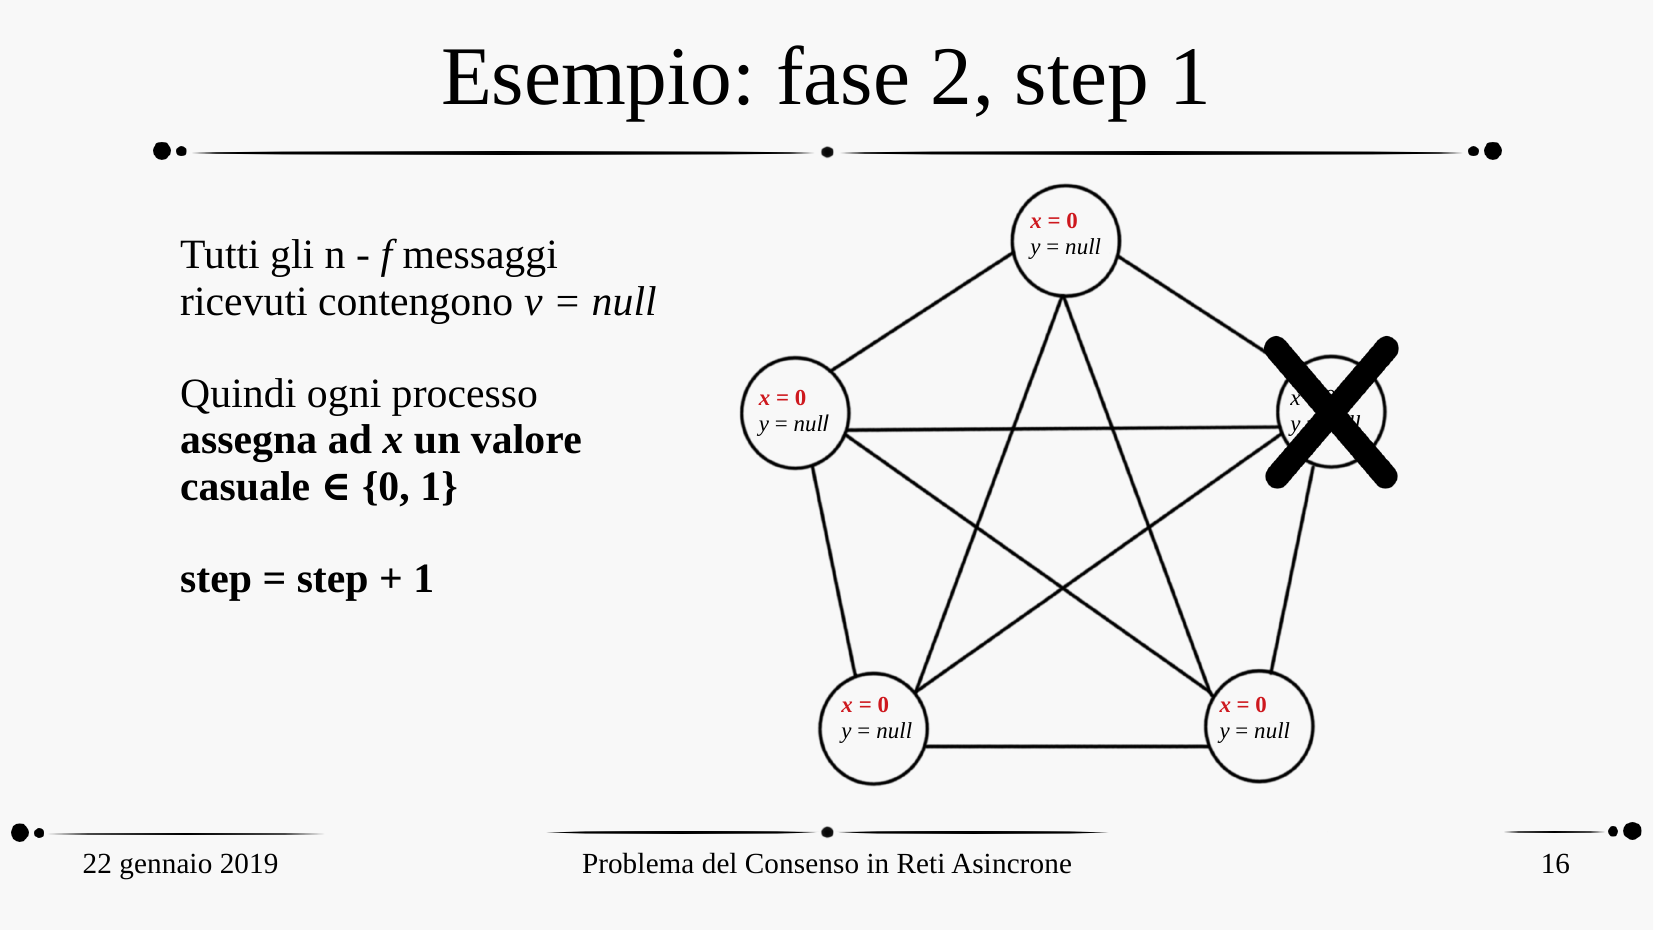

# Esempio: fase 2, step 1
x = 0
y = null
Tutti gli n - f messaggi ricevuti contengono v = null
Quindi ogni processo assegna ad x un valore casuale ∈ {0, 1}
step = step + 1
x = 0
y = null
x = 0
y = null
x = 0
y = null
x = 0
y = null
22 gennaio 2019
Problema del Consenso in Reti Asincrone
16